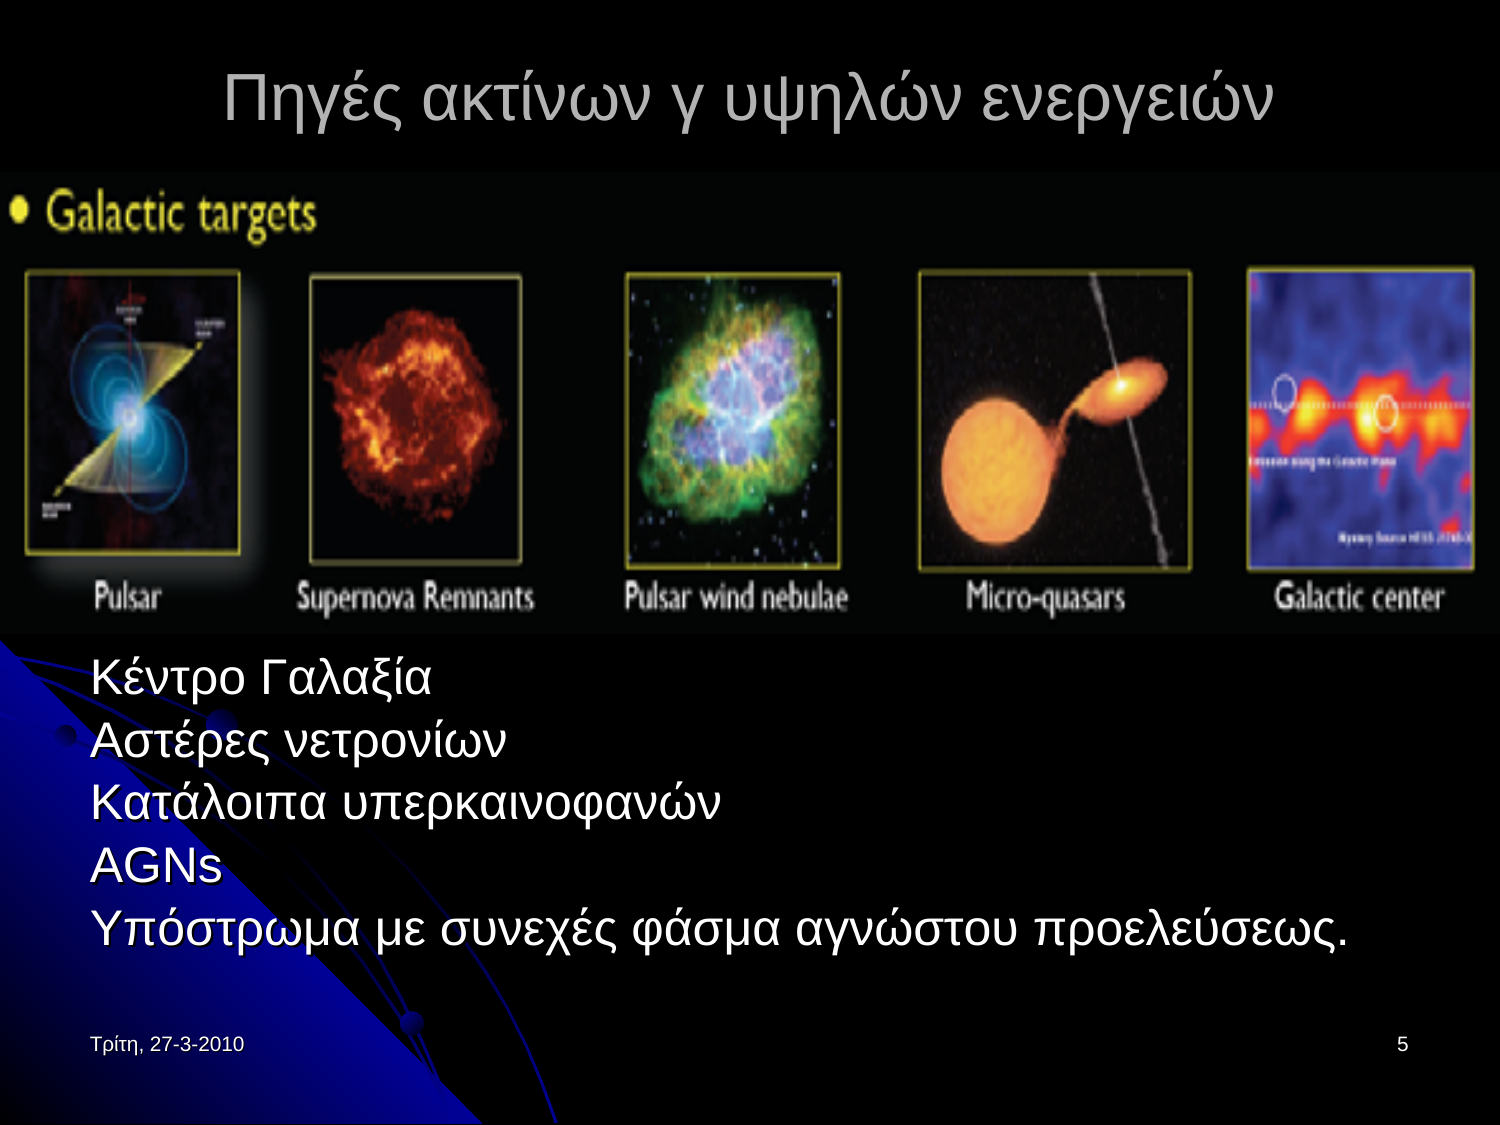

# Πηγές ακτίνων γ υψηλών ενεργειών
Κέντρο Γαλαξία
Αστέρες νετρονίων
Κατάλοιπα υπερκαινοφανών
AGNs
Υπόστρωμα με συνεχές φάσμα αγνώστου προελεύσεως.
Τρίτη, 27-3-2010
5